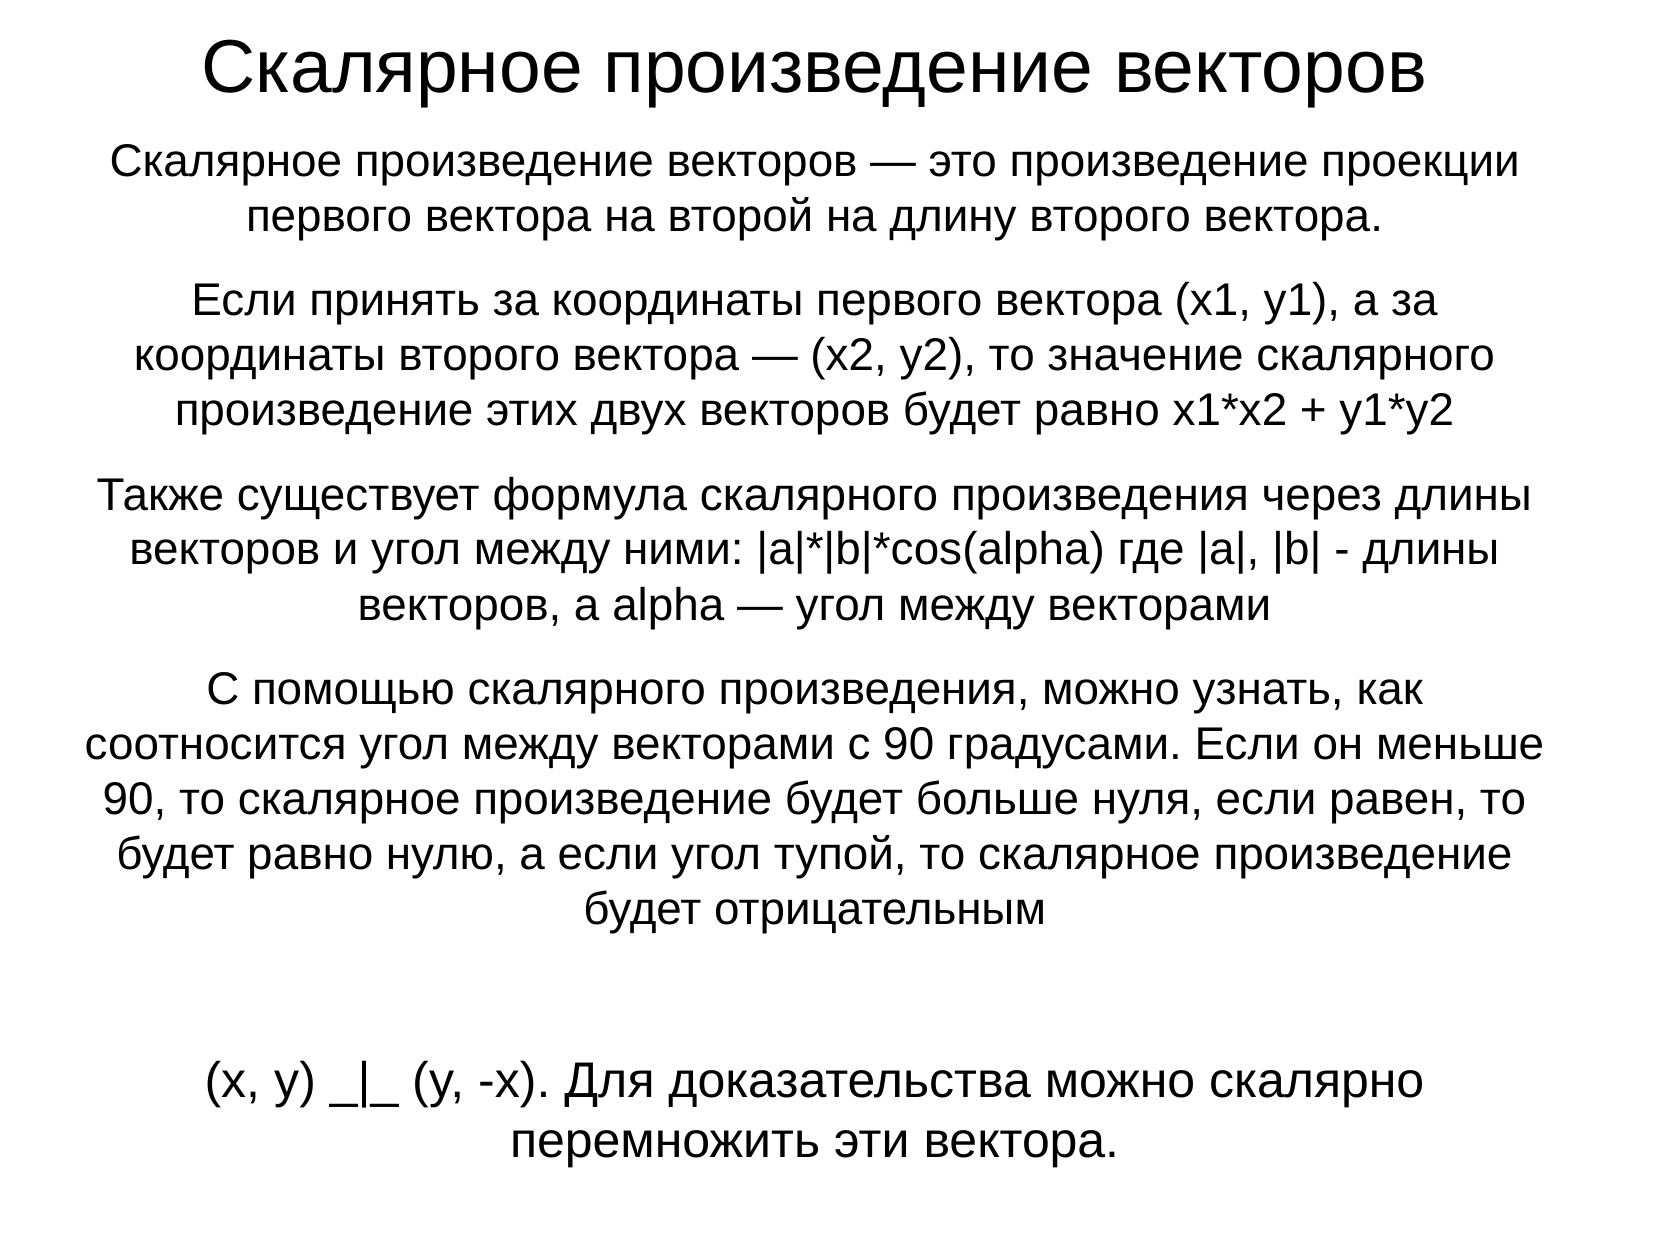

# Скалярное произведение векторов
Скалярное произведение векторов — это произведение проекции первого вектора на второй на длину второго вектора.
Если принять за координаты первого вектора (x1, y1), а за координаты второго вектора — (x2, y2), то значение скалярного произведение этих двух векторов будет равно x1*x2 + y1*y2
Также существует формула скалярного произведения через длины векторов и угол между ними: |a|*|b|*cos(alpha) где |a|, |b| - длины векторов, а alpha — угол между векторами
С помощью скалярного произведения, можно узнать, как соотносится угол между векторами с 90 градусами. Если он меньше 90, то скалярное произведение будет больше нуля, если равен, то будет равно нулю, а если угол тупой, то скалярное произведение будет отрицательным
(x, y) _|_ (y, -x). Для доказательства можно скалярно перемножить эти вектора.